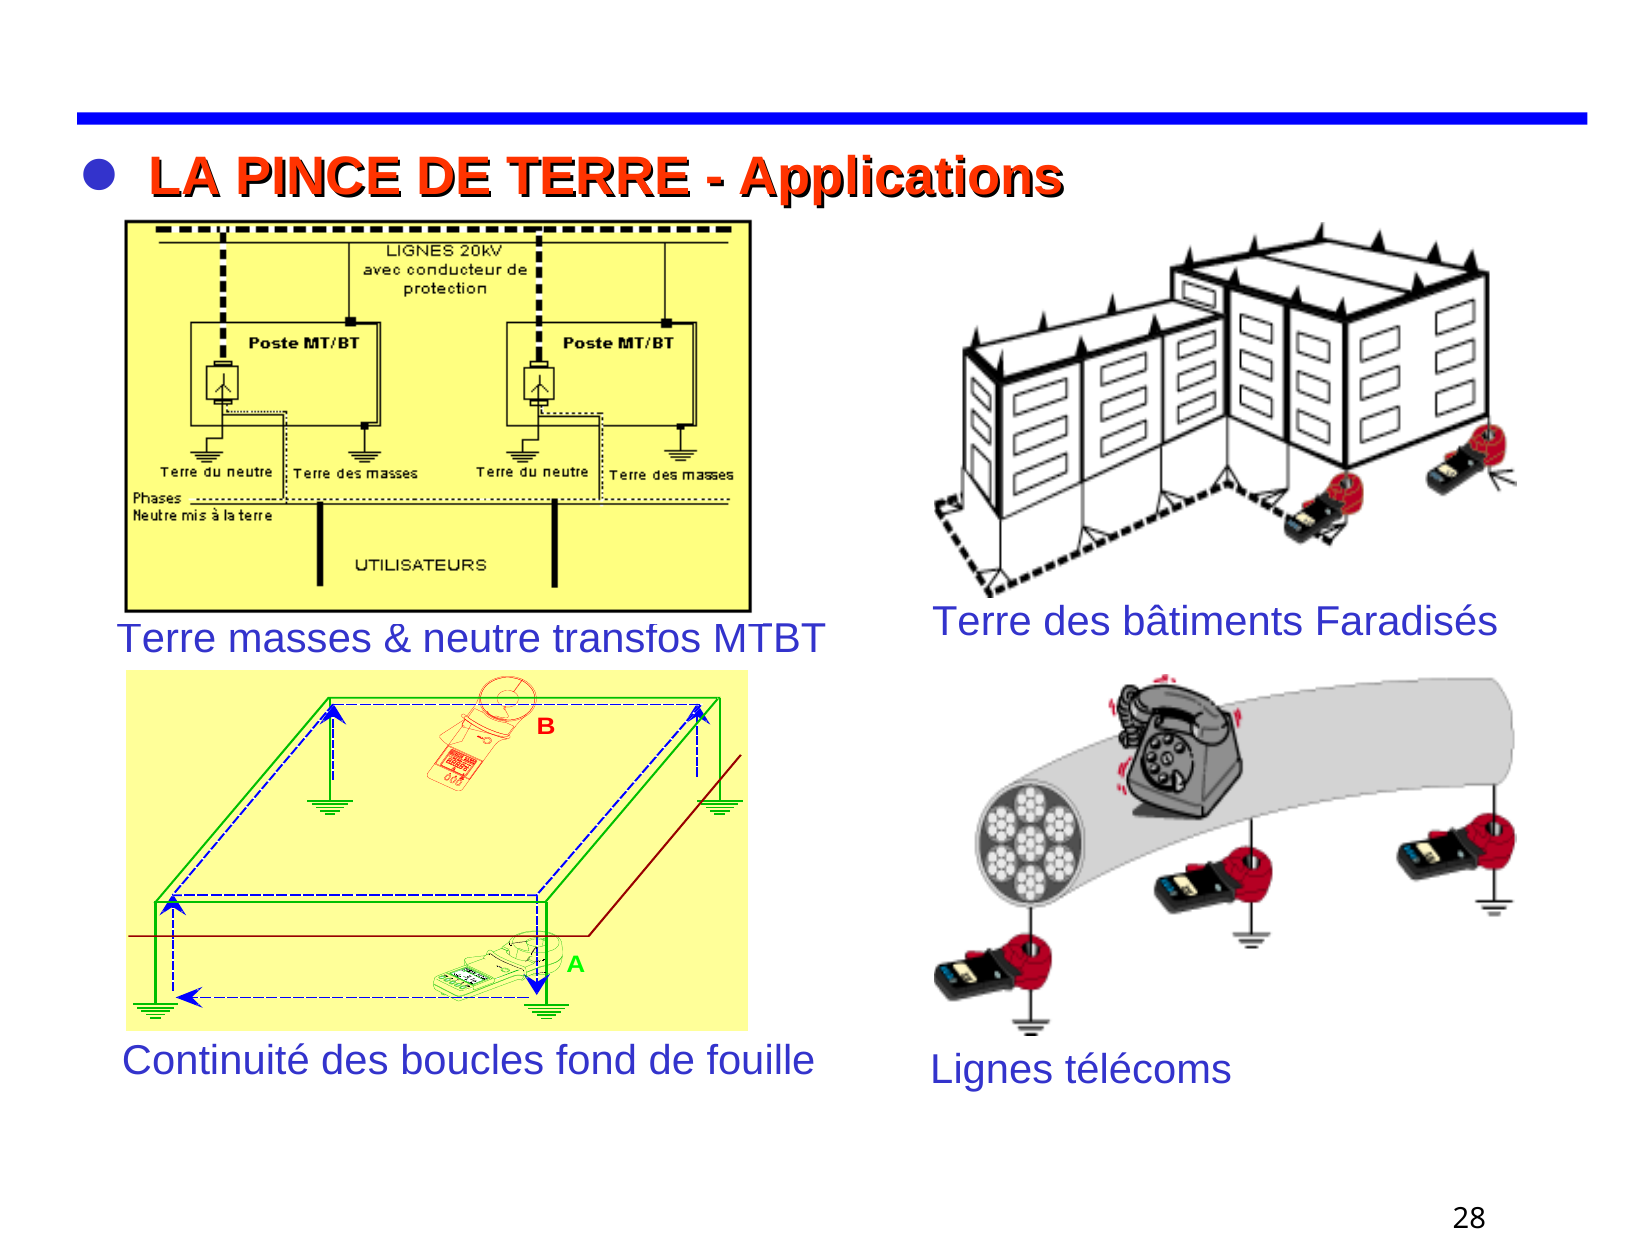

 LA PINCE DE TERRE - Applications
Terre des bâtiments Faradisés
Terre masses & neutre transfos MTBT
Continuité des boucles fond de fouille
Lignes télécoms